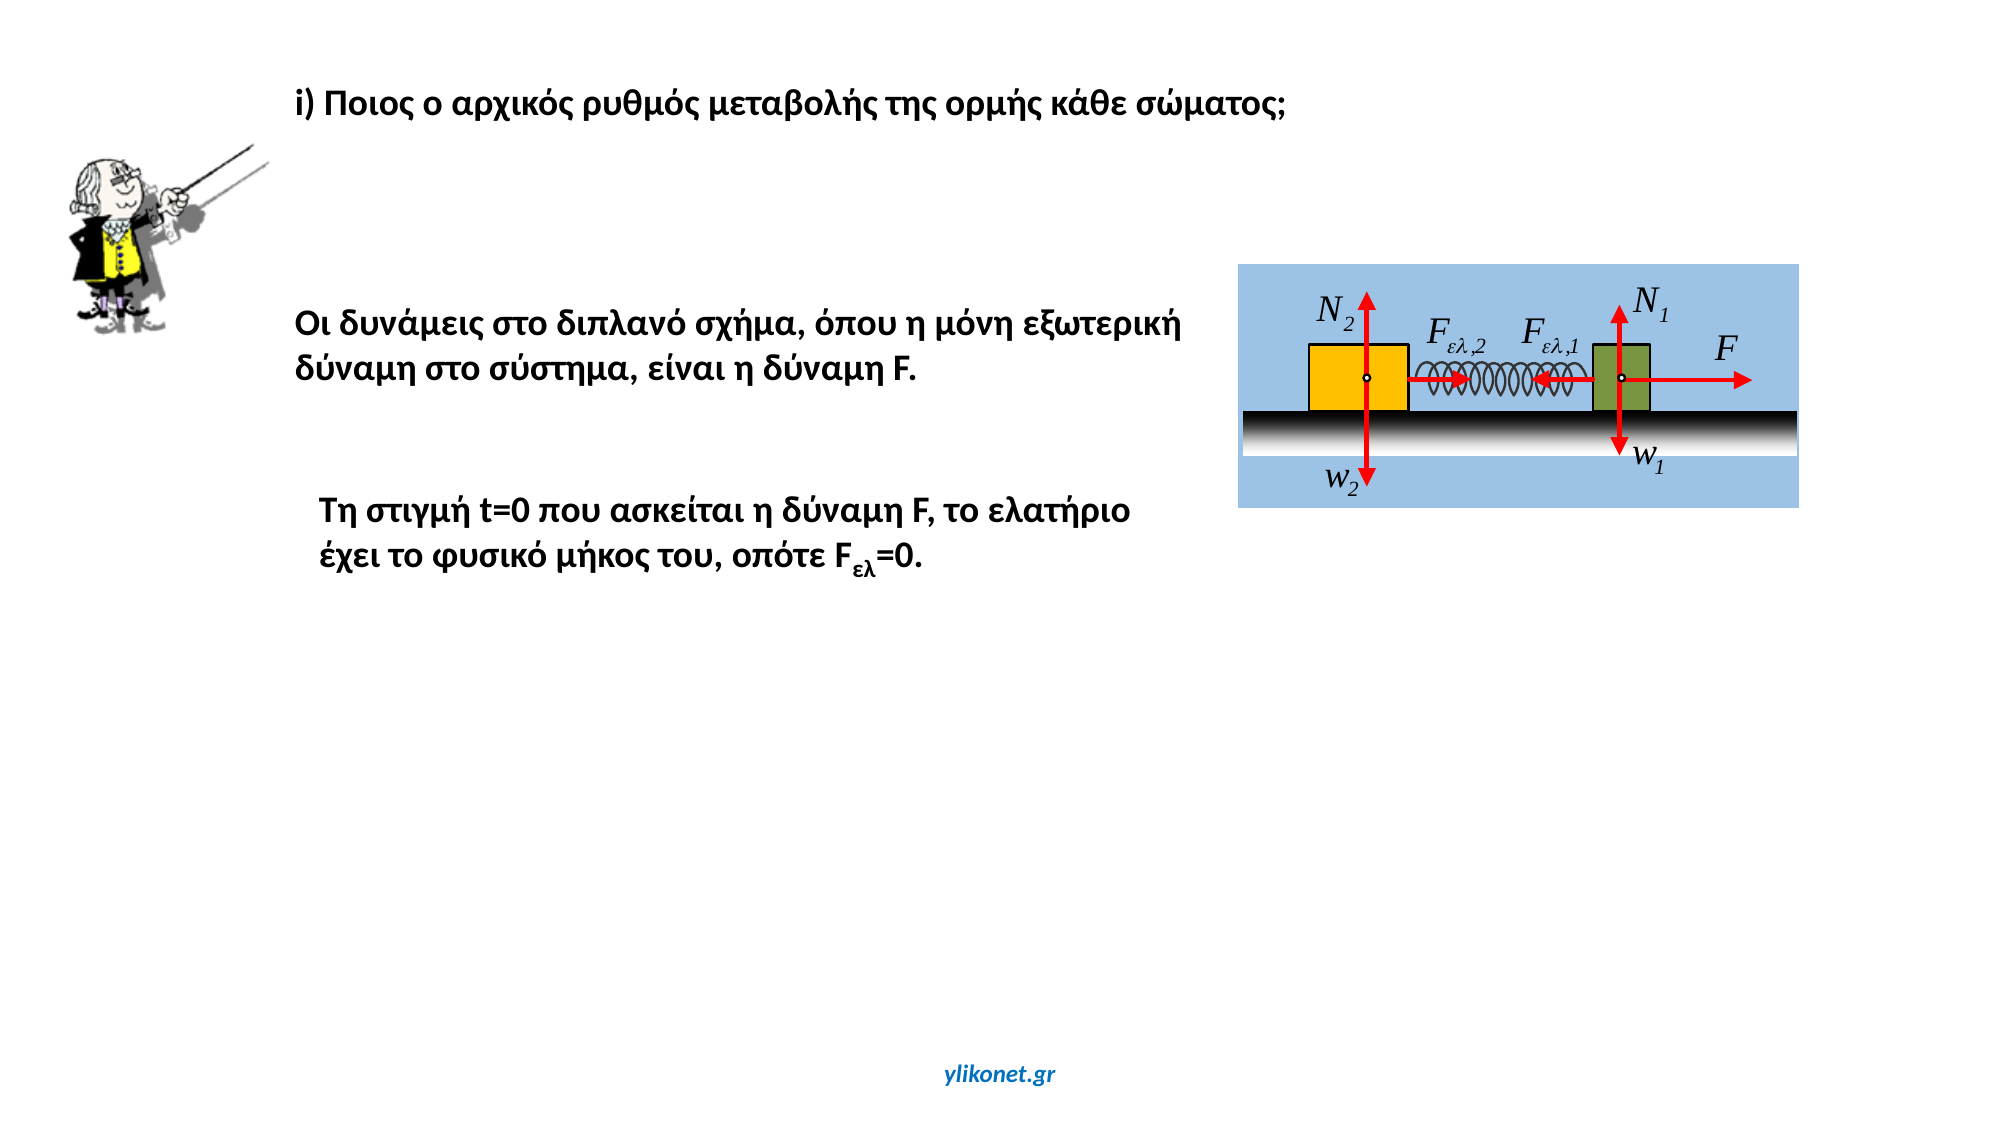

i) Ποιος ο αρχικός ρυθμός μεταβολής της ορμής κάθε σώματος;
Οι δυνάμεις στο διπλανό σχήμα, όπου η μόνη εξωτερική δύναμη στο σύστημα, είναι η δύναμη F.
Τη στιγμή t=0 που ασκείται η δύναμη F, το ελατήριο έχει το φυσικό μήκος του, οπότε Fελ=0.
ylikonet.gr